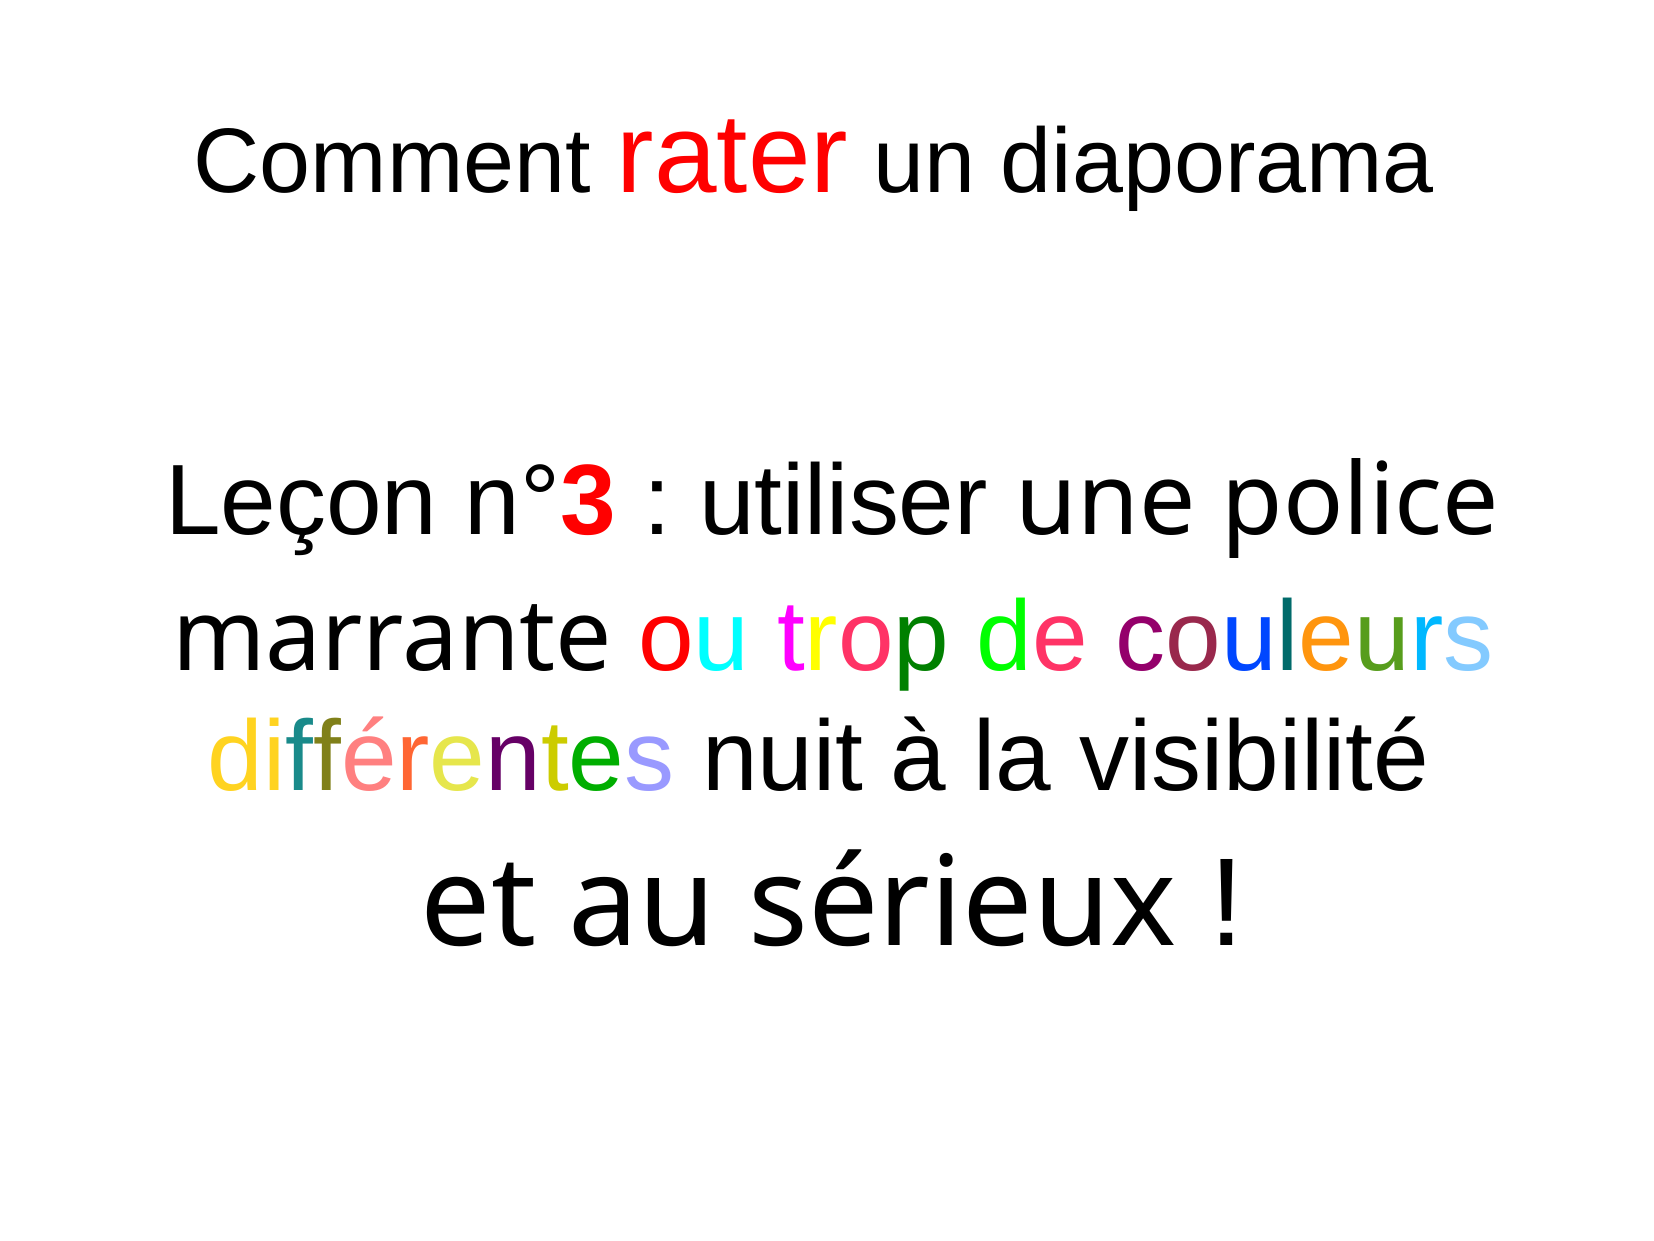

# Comment rater un diaporama
Leçon n°3 : utiliser une police marrante ou trop de couleurs différentes nuit à la visibilité
et au sérieux !